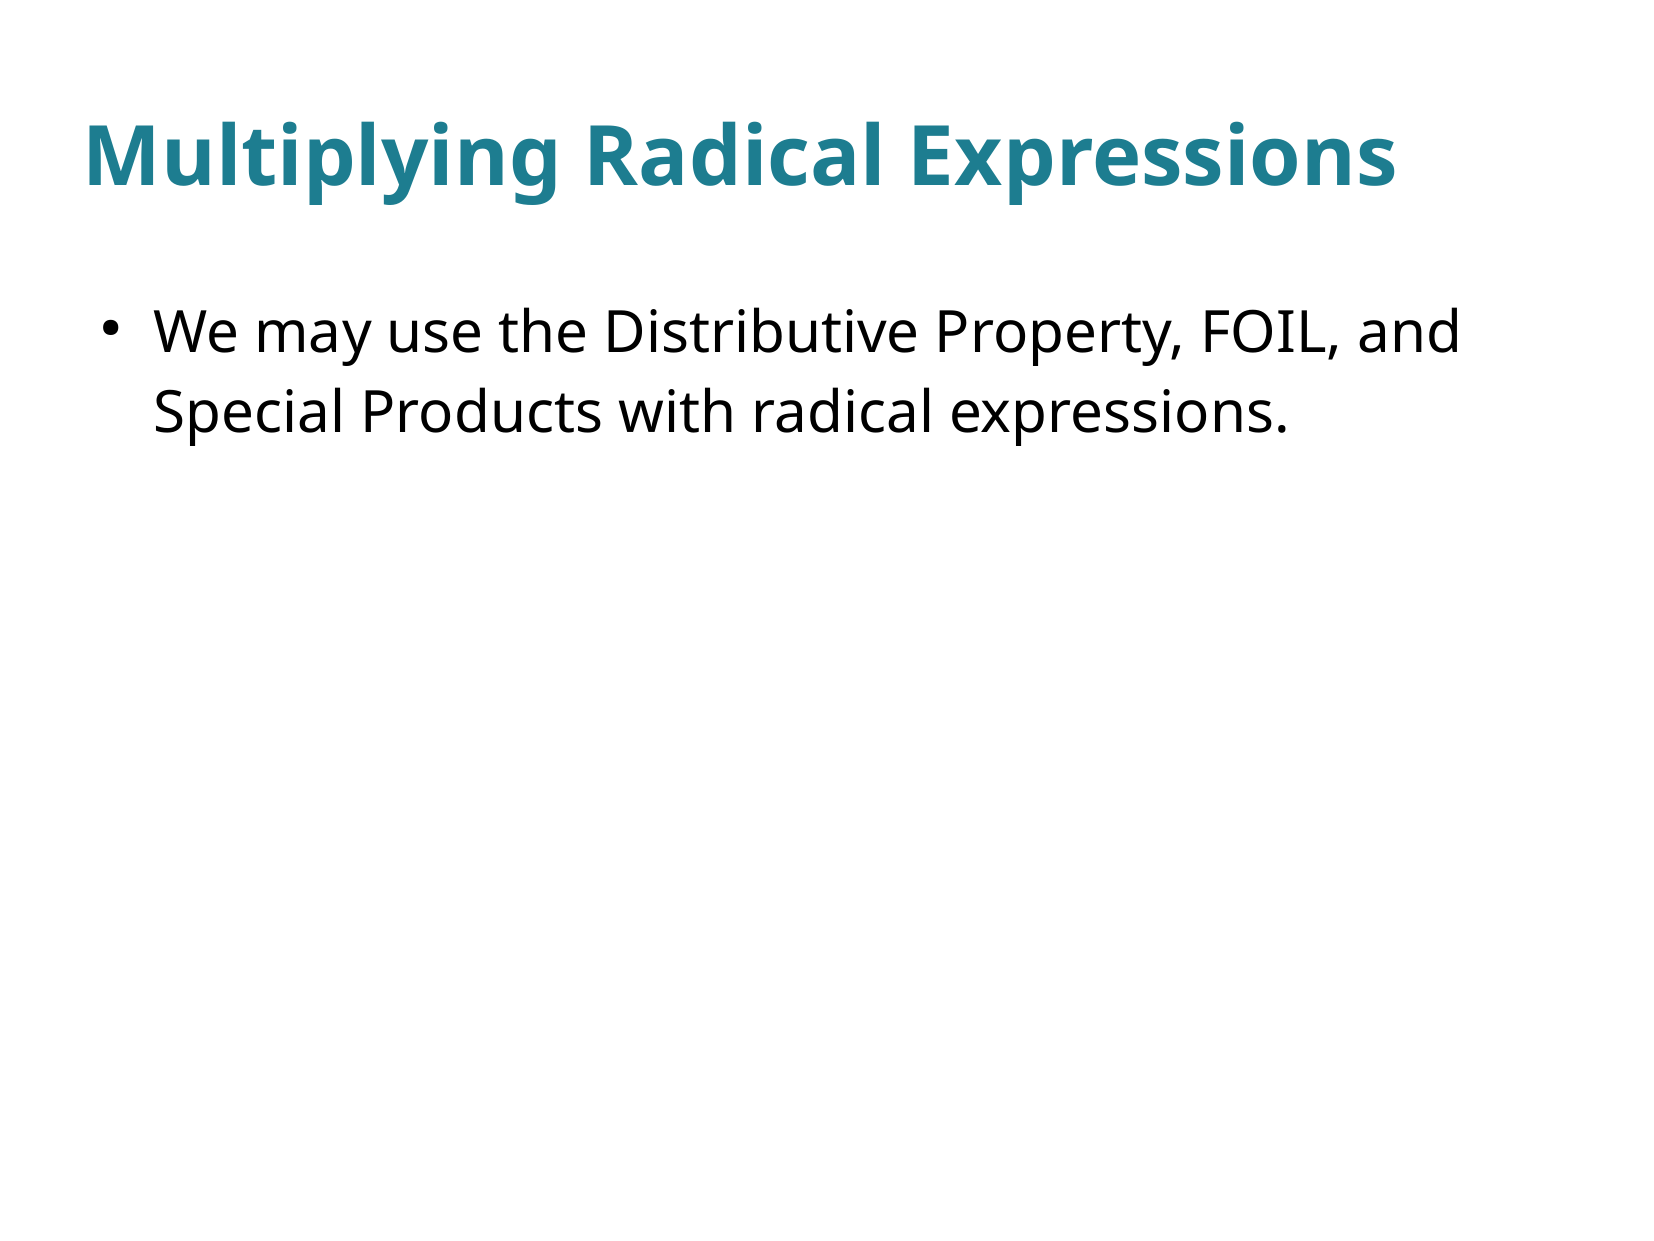

# Multiplying Radical Expressions
We may use the Distributive Property, FOIL, and Special Products with radical expressions.